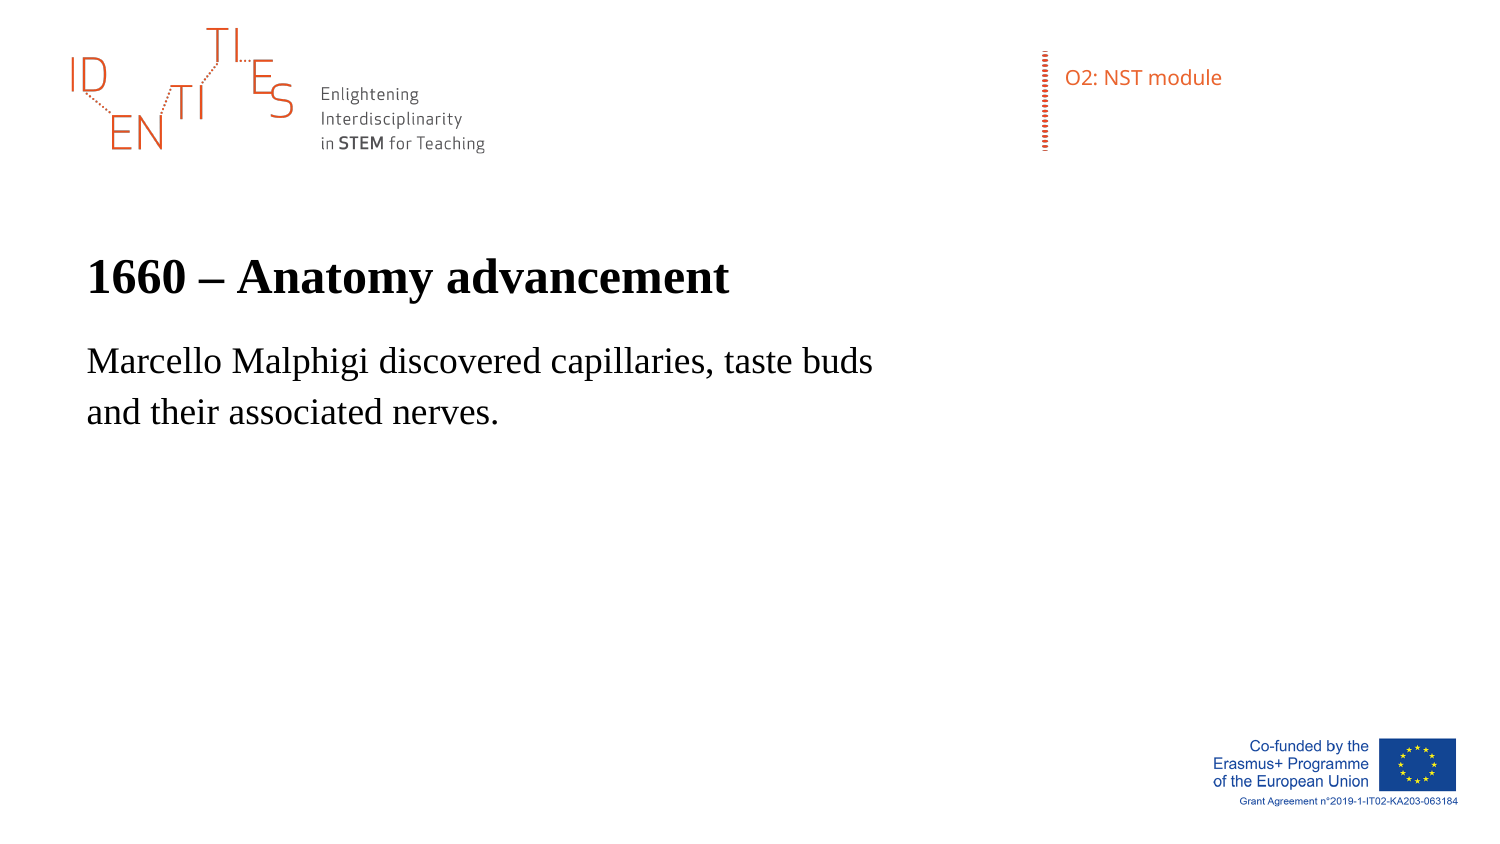

O2: NST module
1660 – Anatomy advancement
Marcello Malphigi discovered capillaries, taste buds and their associated nerves.